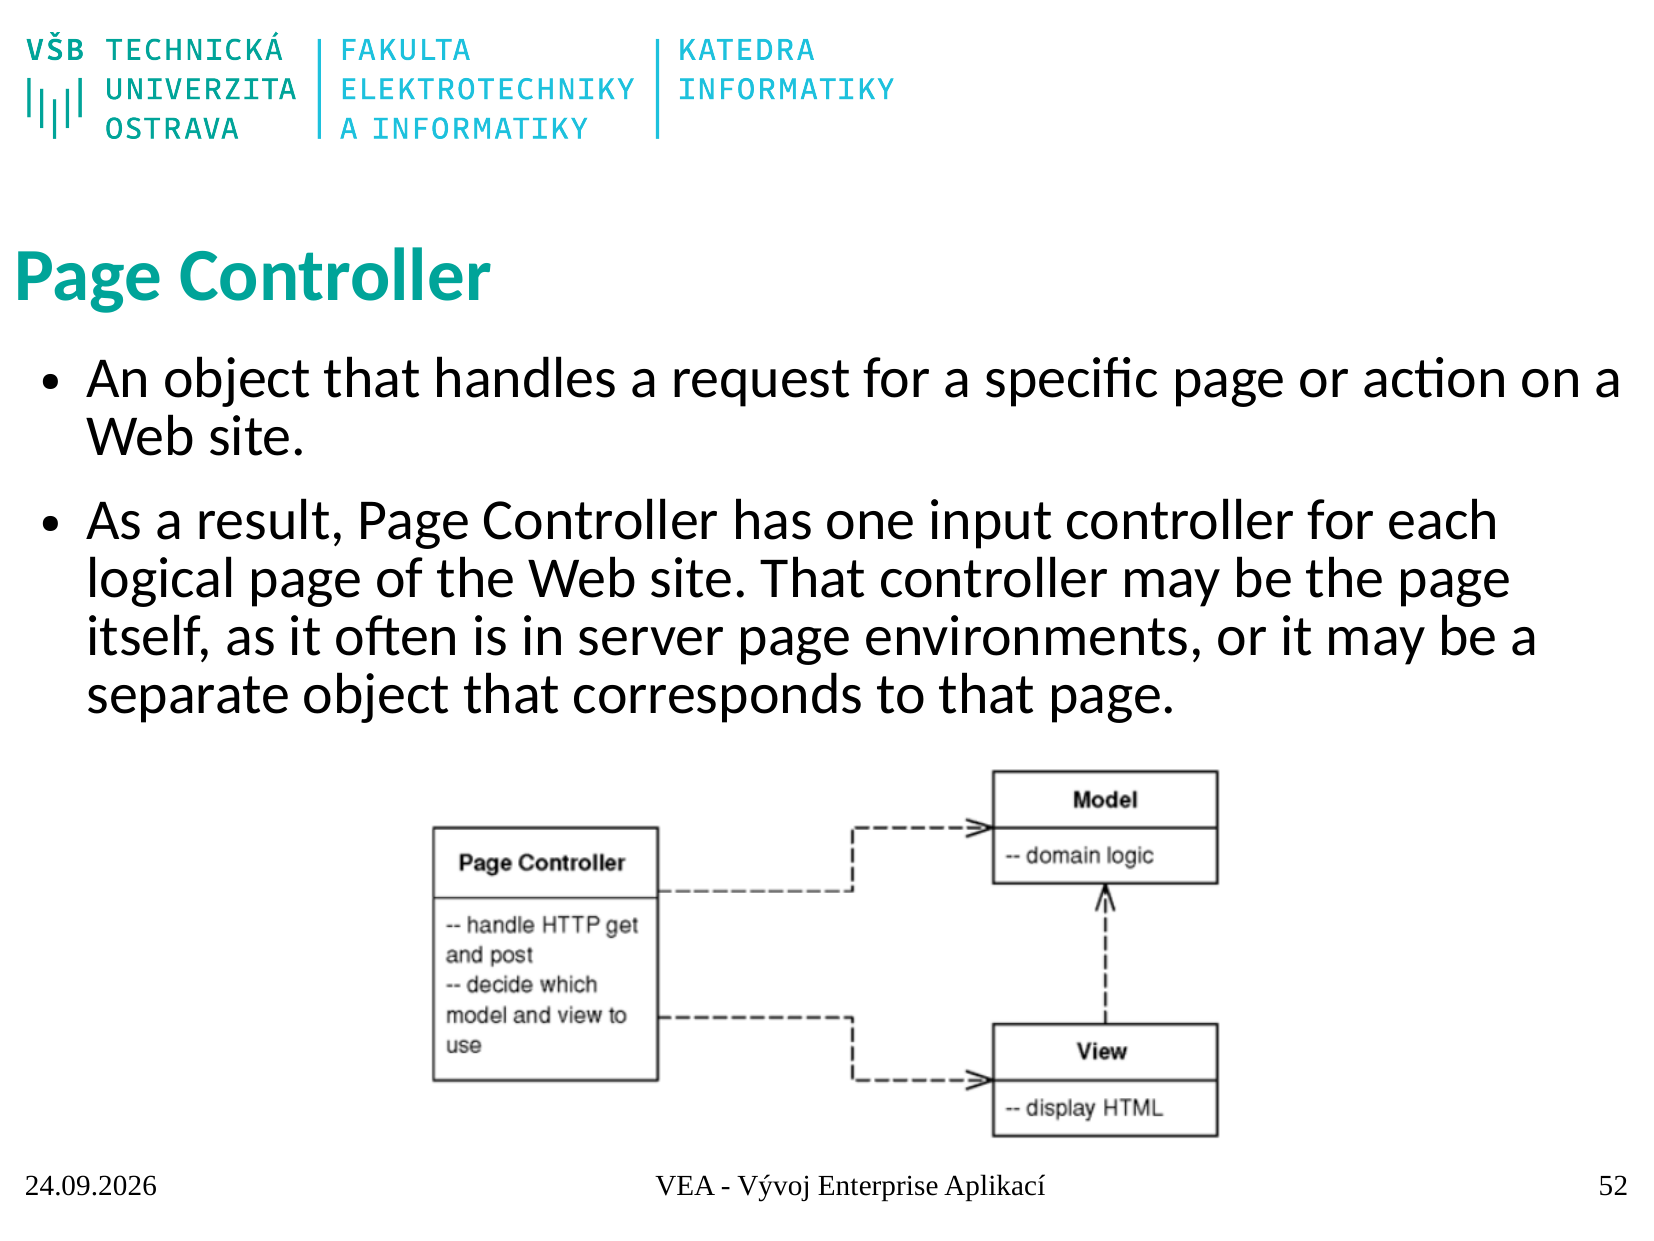

Page Controller
# An object that handles a request for a specific page or action on a Web site.
As a result, Page Controller has one input controller for each logical page of the Web site. That controller may be the page itself, as it often is in server page environments, or it may be a separate object that corresponds to that page.
VEA - Vývoj Enterprise Aplikací
52